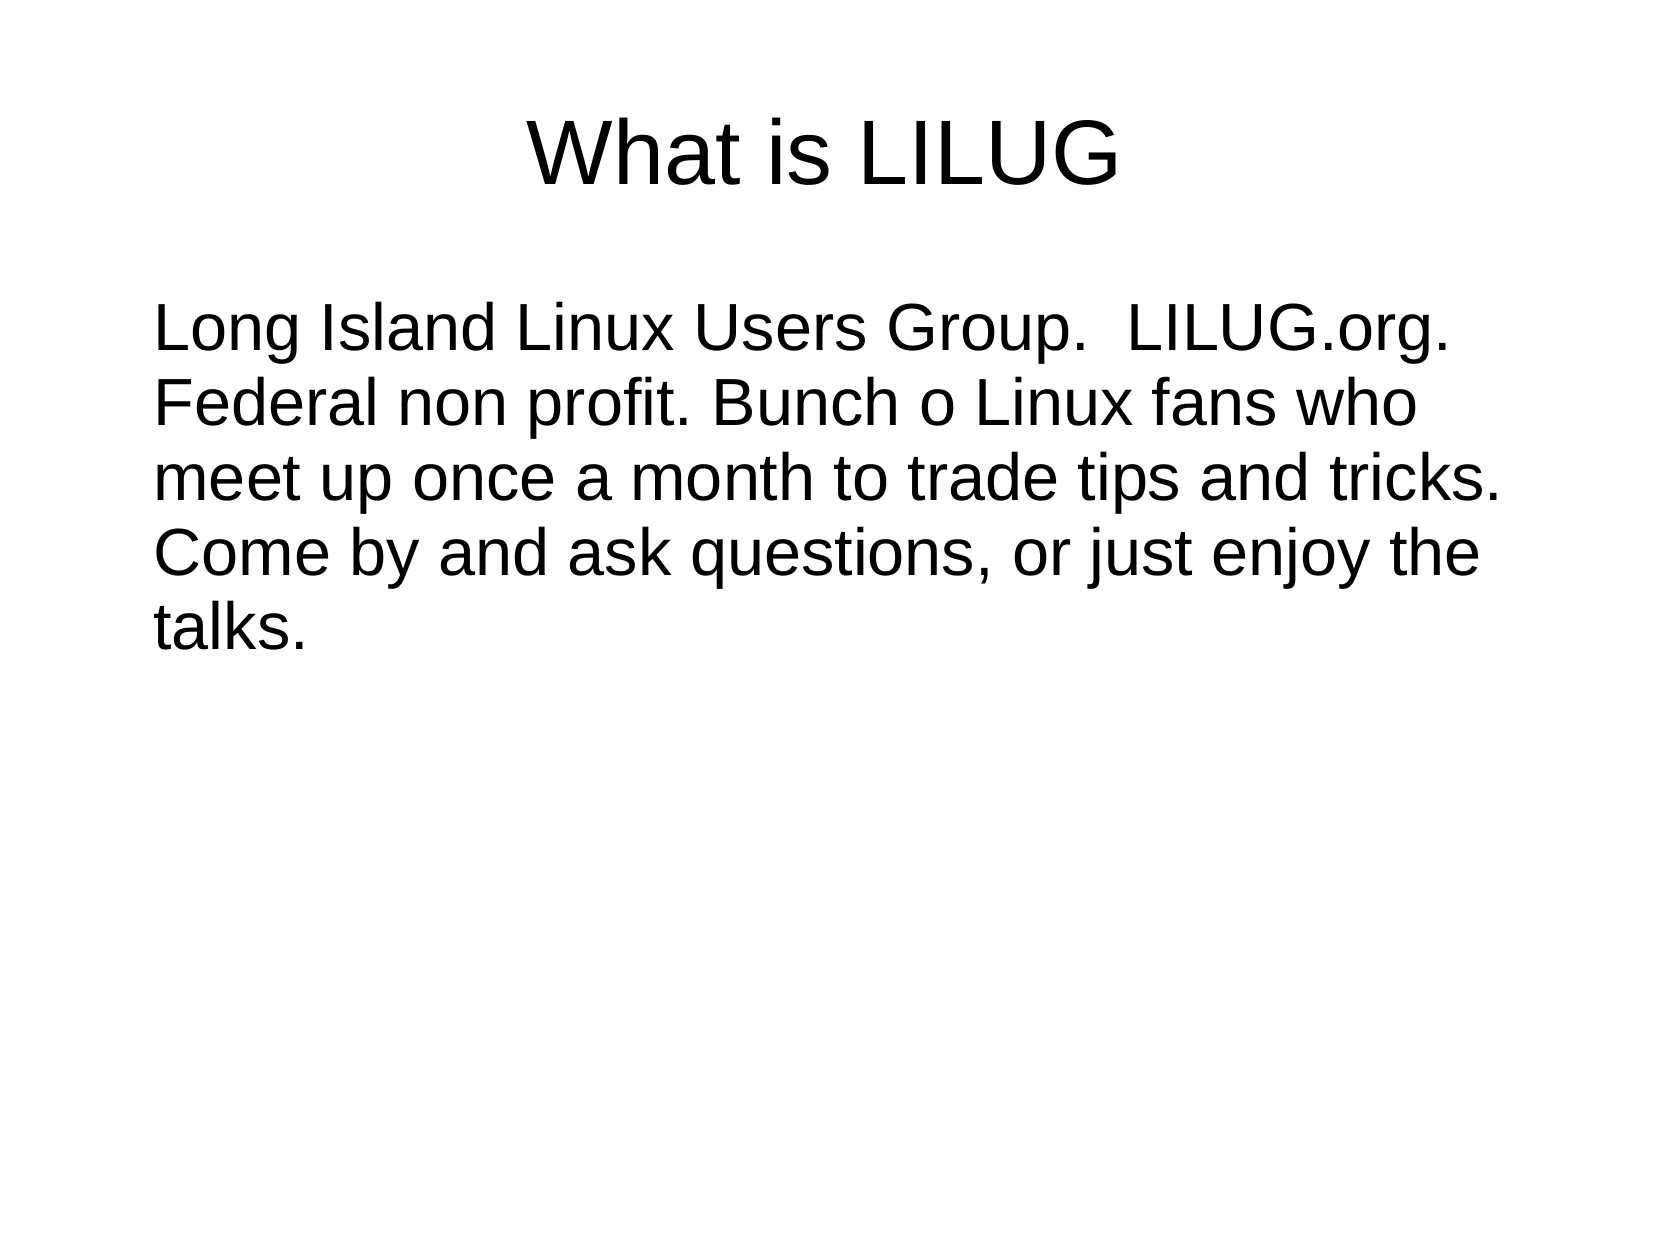

# What is LILUG
Long Island Linux Users Group. LILUG.org. Federal non profit. Bunch o Linux fans who meet up once a month to trade tips and tricks. Come by and ask questions, or just enjoy the talks.